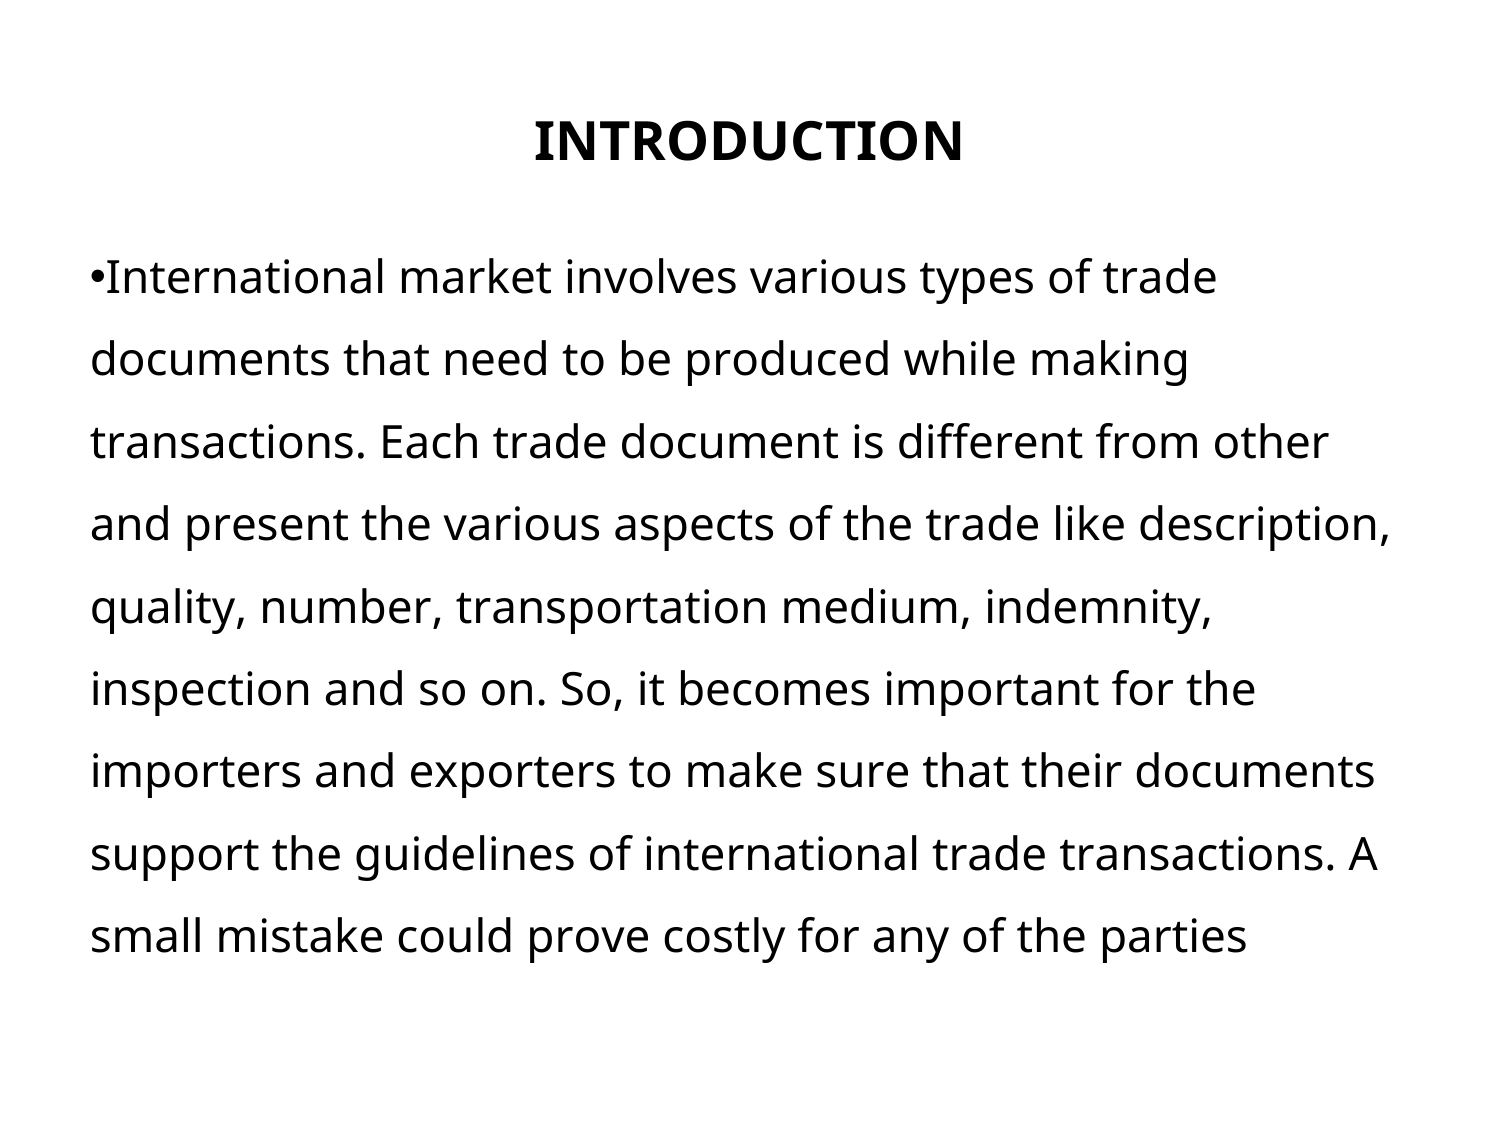

# INTRODUCTION
International market involves various types of trade documents that need to be produced while making transactions. Each trade document is different from other and present the various aspects of the trade like description, quality, number, transportation medium, indemnity, inspection and so on. So, it becomes important for the importers and exporters to make sure that their documents support the guidelines of international trade transactions. A small mistake could prove costly for any of the parties